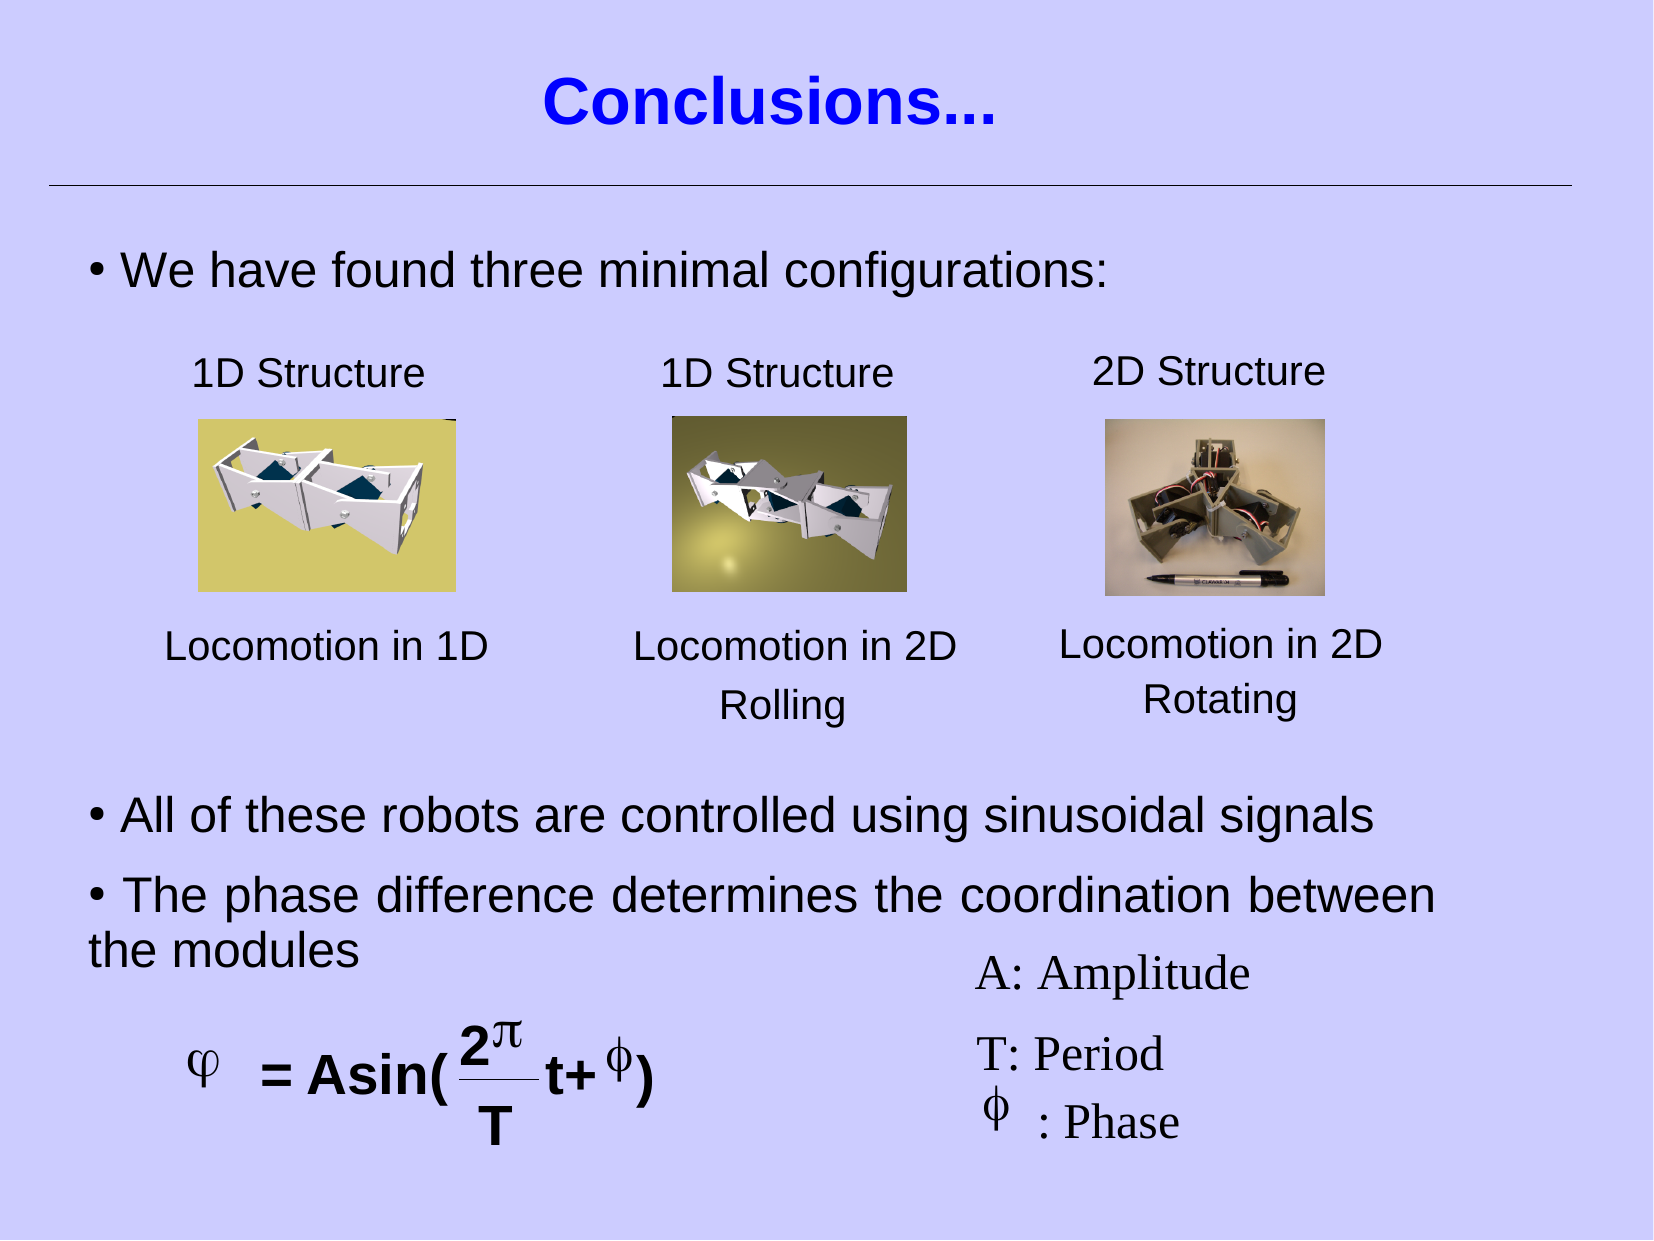

# Conclusions...
 We have found three minimal configurations:
2D Structure
1D Structure
1D Structure
Locomotion in 2D
Locomotion in 1D
Locomotion in 2D
Rotating
Rolling
 All of these robots are controlled using sinusoidal signals
 The phase difference determines the coordination between the modules
A: Amplitude
p
2
T: Period
f
j
=
Asin(
t+
)
f
T
: Phase